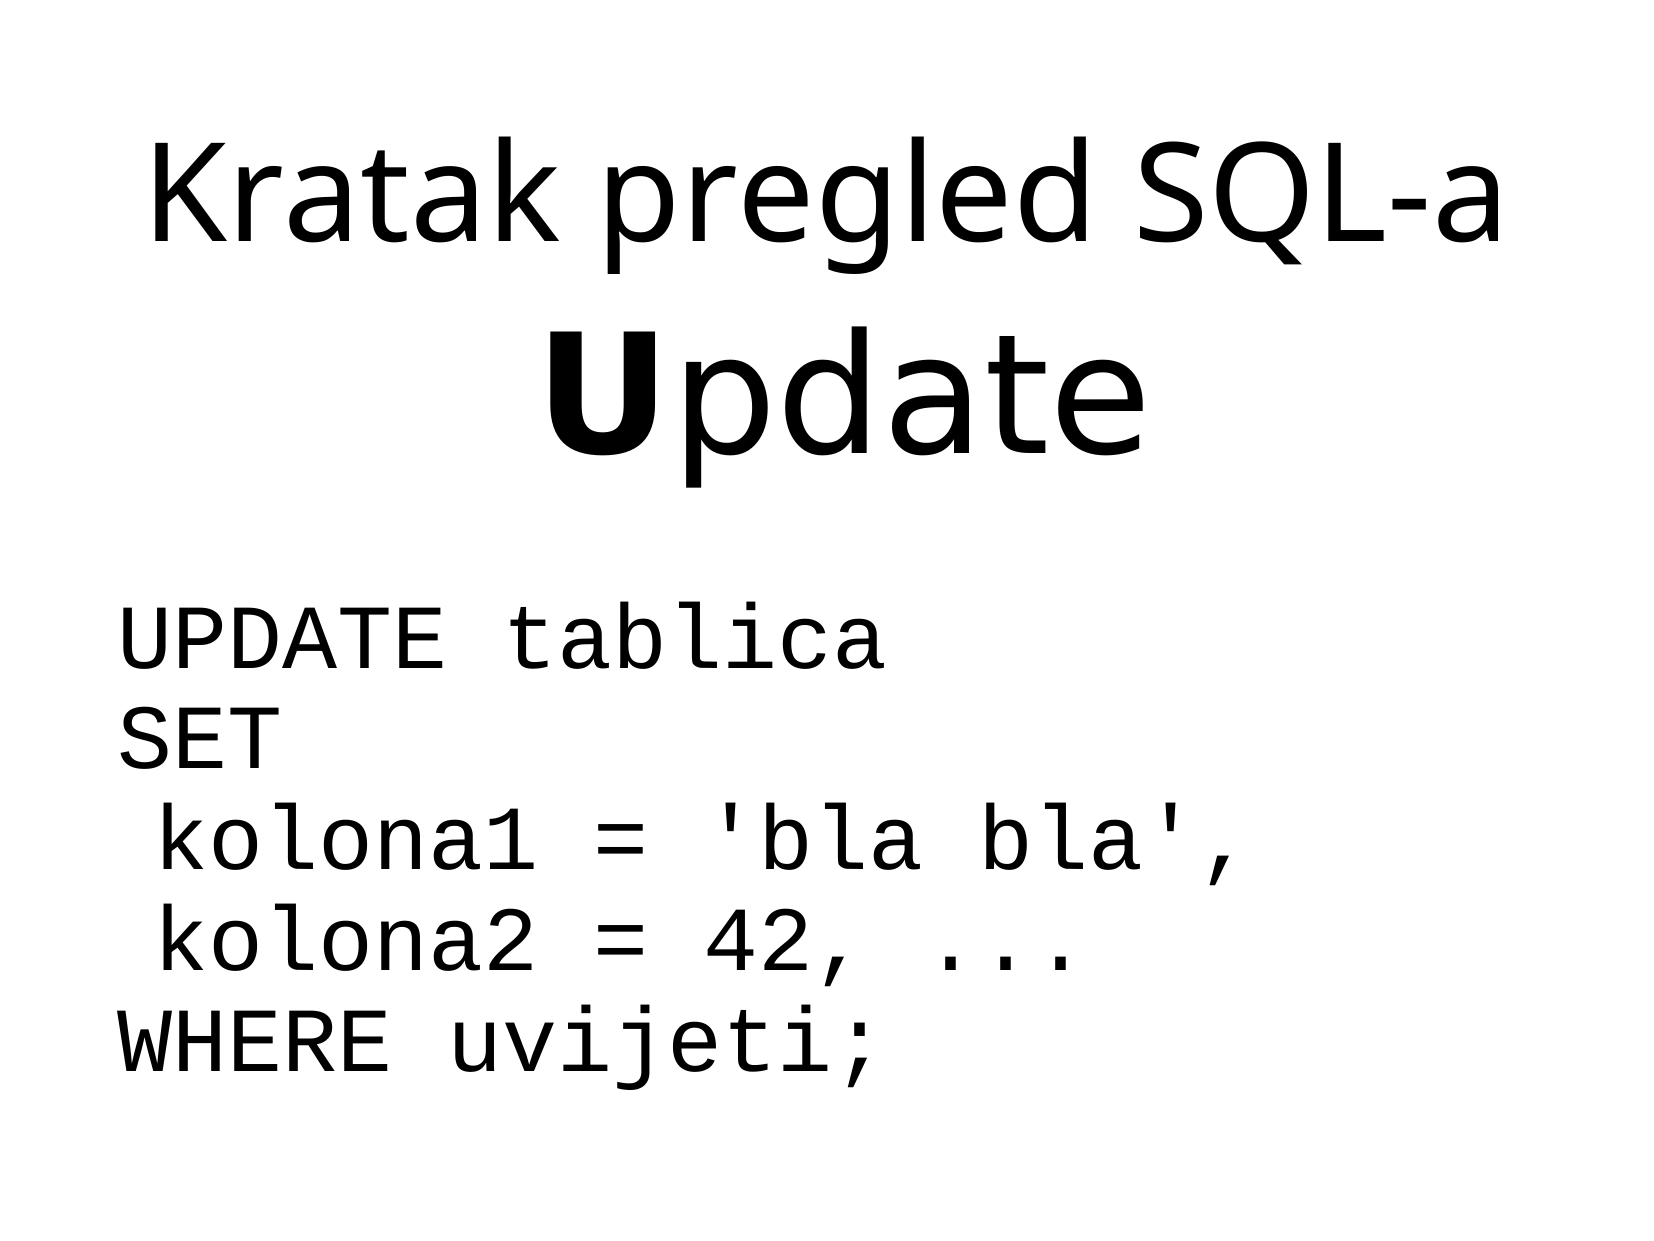

# Kratak pregled SQL-a
Update
UPDATE tablica
SET
	kolona1 = 'bla bla',
	kolona2 = 42, ...
WHERE uvijeti;